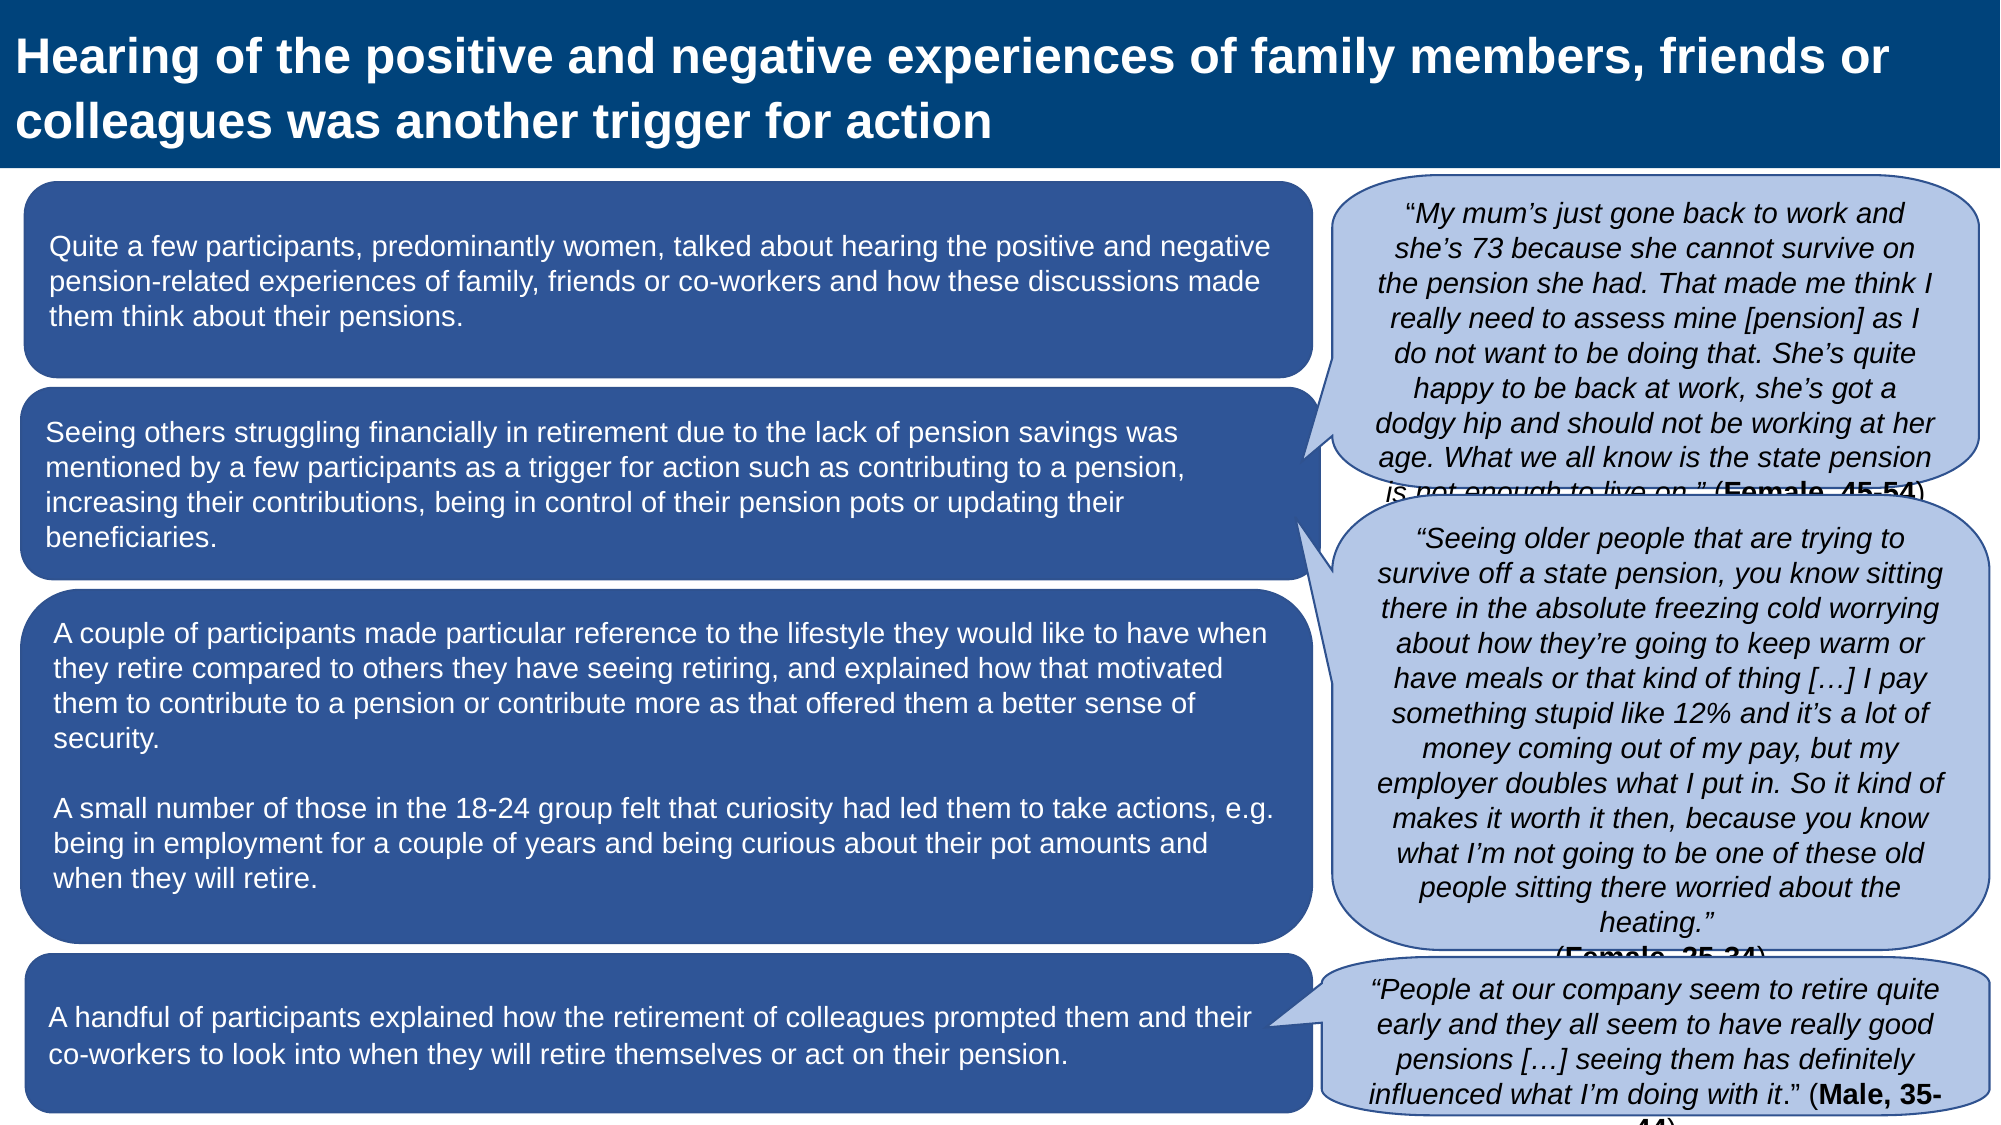

# Hearing of the positive and negative experiences of family members, friends or colleagues was another trigger for action
“My mum’s just gone back to work and she’s 73 because she cannot survive on the pension she had. That made me think I really need to assess mine [pension] as I do not want to be doing that. She’s quite happy to be back at work, she’s got a dodgy hip and should not be working at her age. What we all know is the state pension is not enough to live on.” (Female, 45-54)
Quite a few participants, predominantly women, talked about hearing the positive and negative pension-related experiences of family, friends or co-workers and how these discussions made them think about their pensions.
Seeing others struggling financially in retirement due to the lack of pension savings was mentioned by a few participants as a trigger for action such as contributing to a pension, increasing their contributions, being in control of their pension pots or updating their beneficiaries.
“Seeing older people that are trying to survive off a state pension, you know sitting there in the absolute freezing cold worrying about how they’re going to keep warm or have meals or that kind of thing […] I pay something stupid like 12% and it’s a lot of money coming out of my pay, but my employer doubles what I put in. So it kind of makes it worth it then, because you know what I’m not going to be one of these old people sitting there worried about the heating.”
(Female, 25-34)
A couple of participants made particular reference to the lifestyle they would like to have when they retire compared to others they have seeing retiring, and explained how that motivated them to contribute to a pension or contribute more as that offered them a better sense of security.
A small number of those in the 18-24 group felt that curiosity had led them to take actions, e.g. being in employment for a couple of years and being curious about their pot amounts and when they will retire.
A handful of participants explained how the retirement of colleagues prompted them and their co-workers to look into when they will retire themselves or act on their pension.
“People at our company seem to retire quite early and they all seem to have really good pensions […] seeing them has definitely influenced what I’m doing with it.” (Male, 35-44)